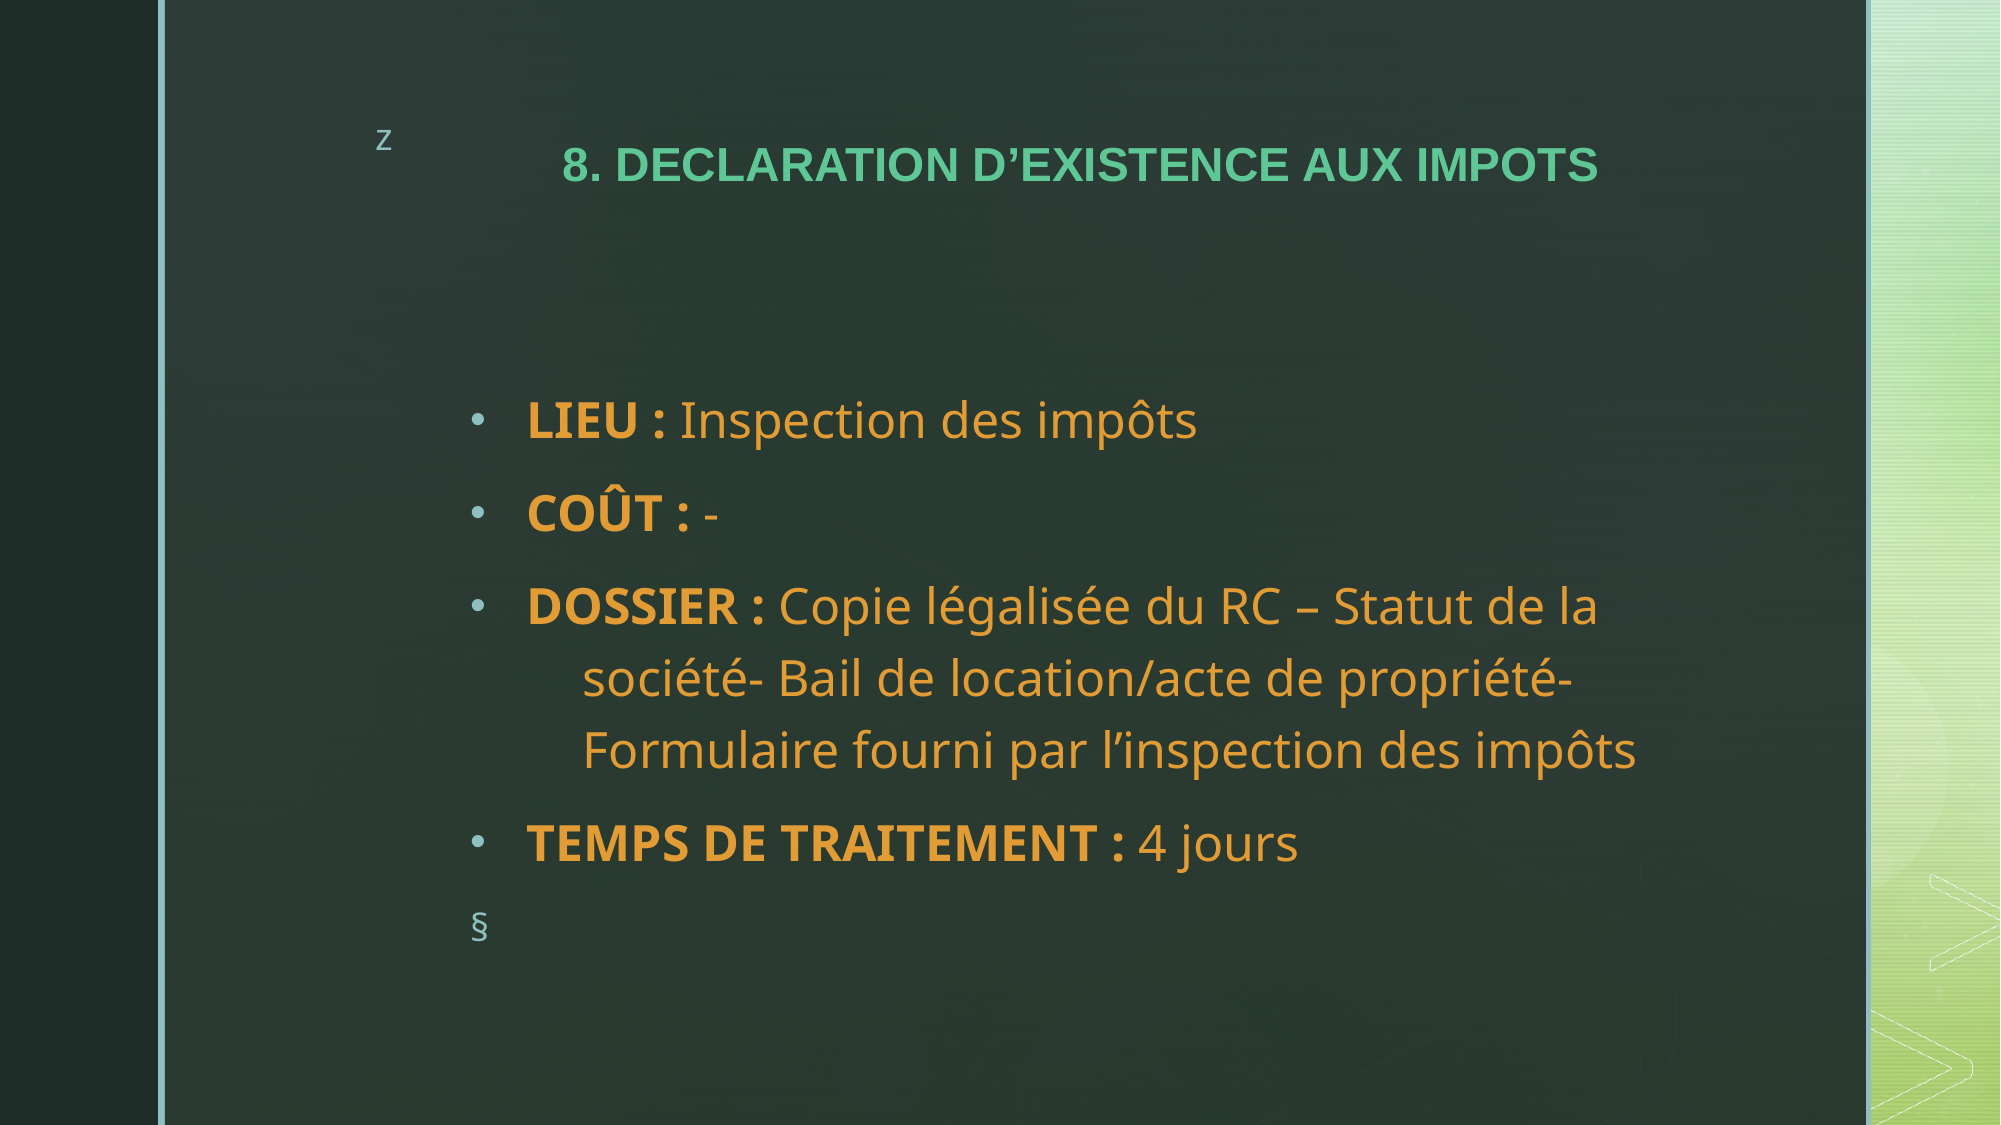

# 8. DECLARATION D’EXISTENCE AUX IMPOTS
LIEU : Inspection des impôts
COÛT : -
DOSSIER : Copie légalisée du RC – Statut de la société- Bail de location/acte de propriété- Formulaire fourni par l’inspection des impôts
TEMPS DE TRAITEMENT : 4 jours